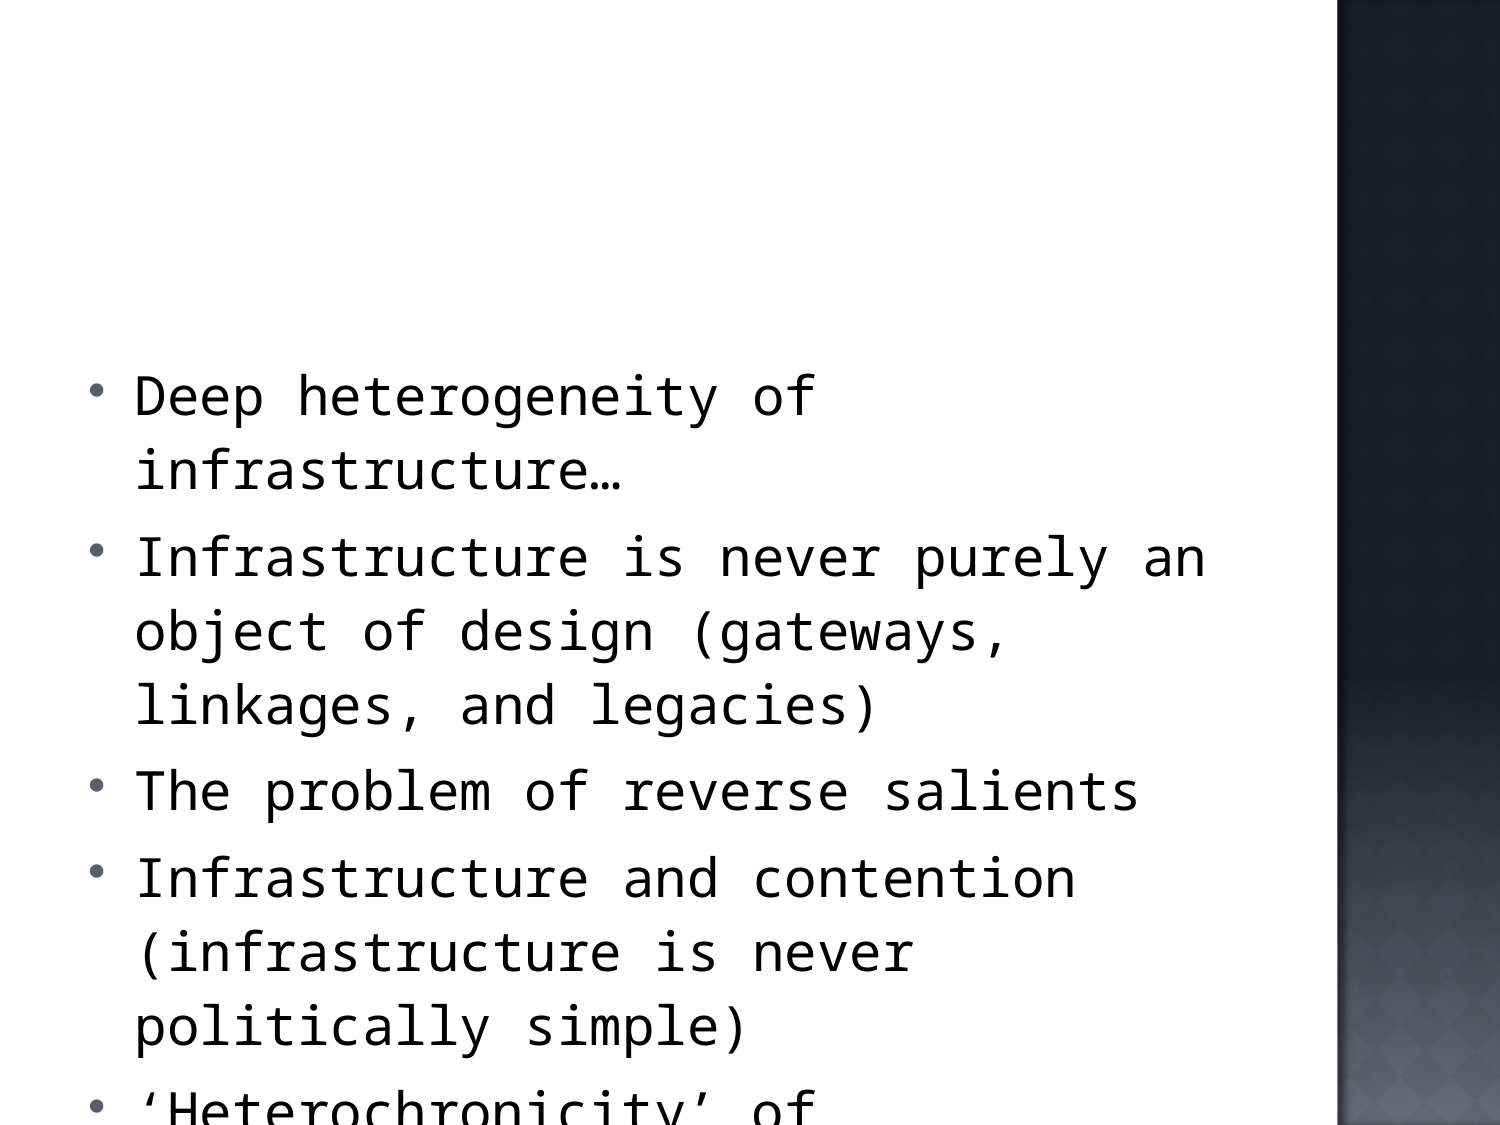

#
Deep heterogeneity of infrastructure…
Infrastructure is never purely an object of design (gateways, linkages, and legacies)
The problem of reverse salients
Infrastructure and contention (infrastructure is never politically simple)
‘Heterochronicity’ of infrastructure